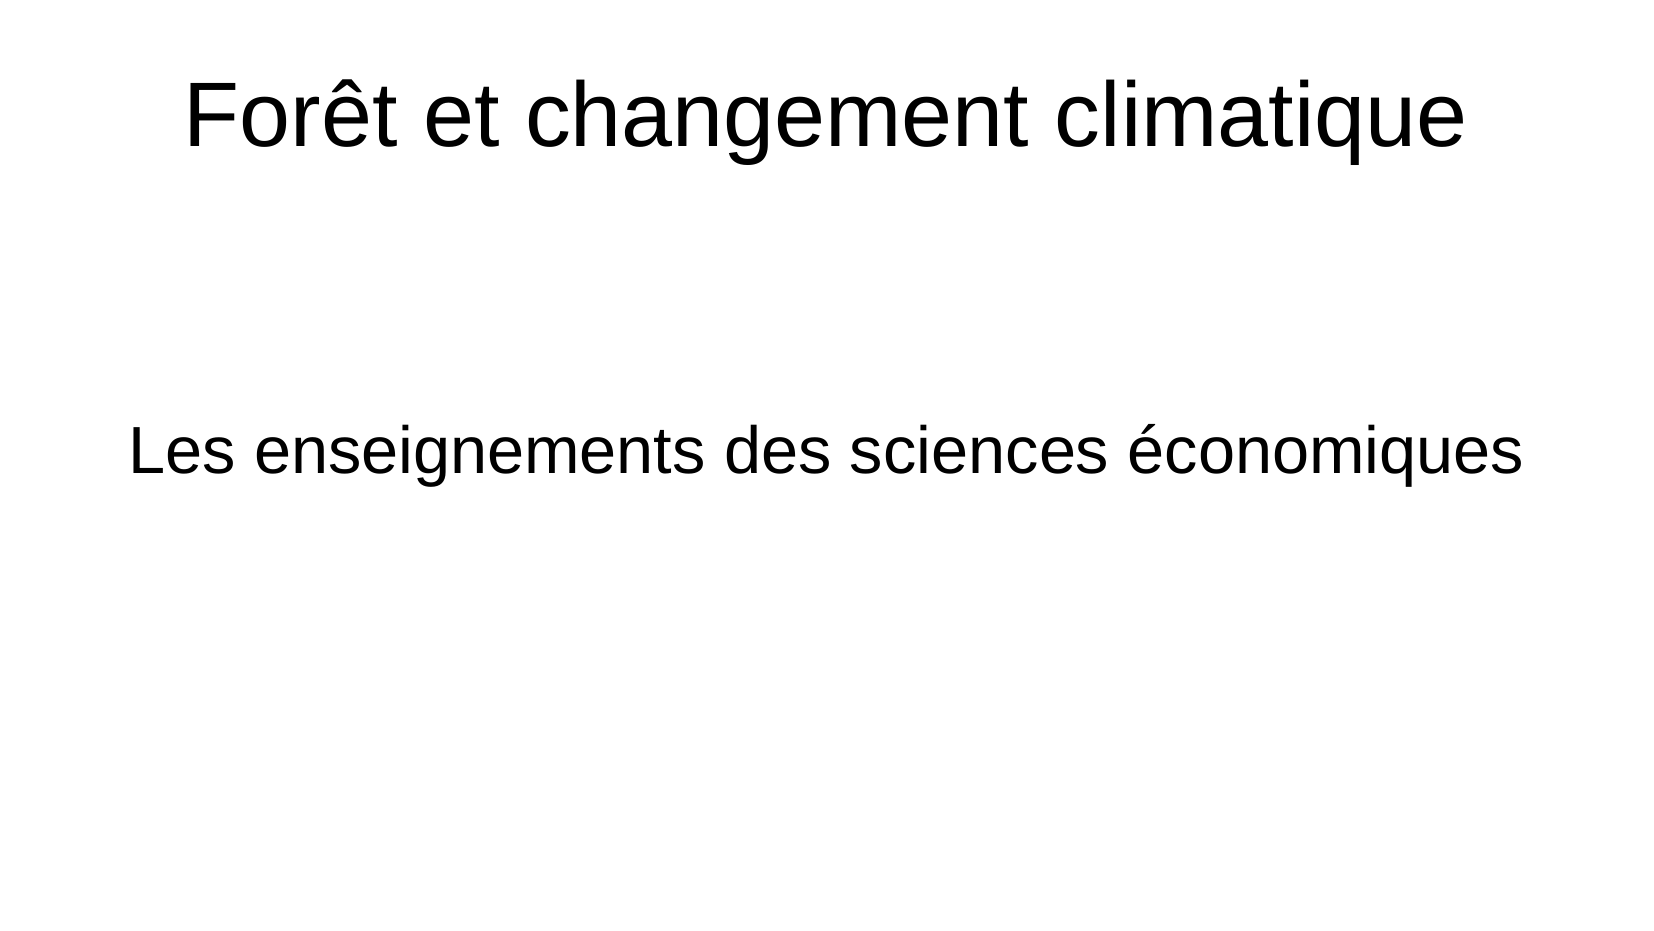

# Forêt et changement climatique
Les enseignements des sciences économiques